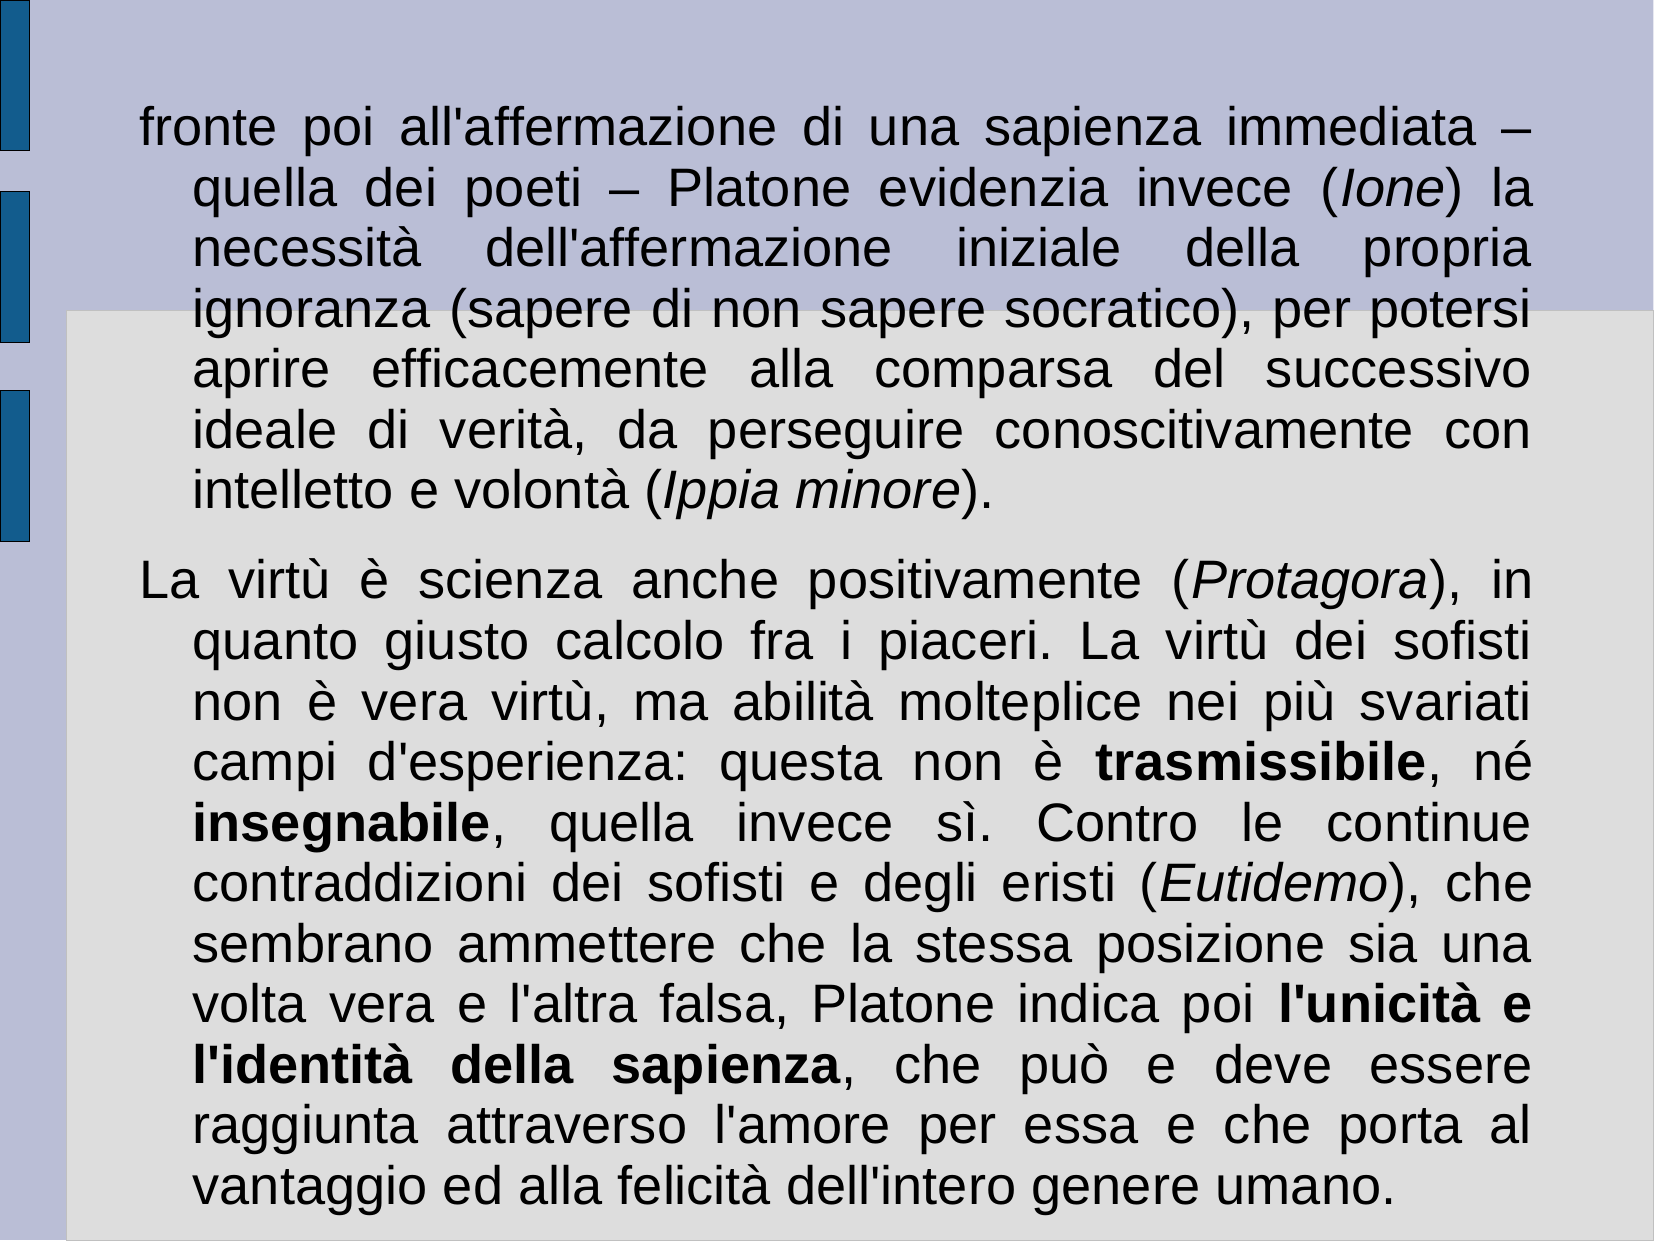

#
fronte poi all'affermazione di una sapienza immediata – quella dei poeti – Platone evidenzia invece (Ione) la necessità dell'affermazione iniziale della propria ignoranza (sapere di non sapere socratico), per potersi aprire efficacemente alla comparsa del successivo ideale di verità, da perseguire conoscitivamente con intelletto e volontà (Ippia minore).
La virtù è scienza anche positivamente (Protagora), in quanto giusto calcolo fra i piaceri. La virtù dei sofisti non è vera virtù, ma abilità molteplice nei più svariati campi d'esperienza: questa non è trasmissibile, né insegnabile, quella invece sì. Contro le continue contraddizioni dei sofisti e degli eristi (Eutidemo), che sembrano ammettere che la stessa posizione sia una volta vera e l'altra falsa, Platone indica poi l'unicità e l'identità della sapienza, che può e deve essere raggiunta attraverso l'amore per essa e che porta al vantaggio ed alla felicità dell'intero genere umano.